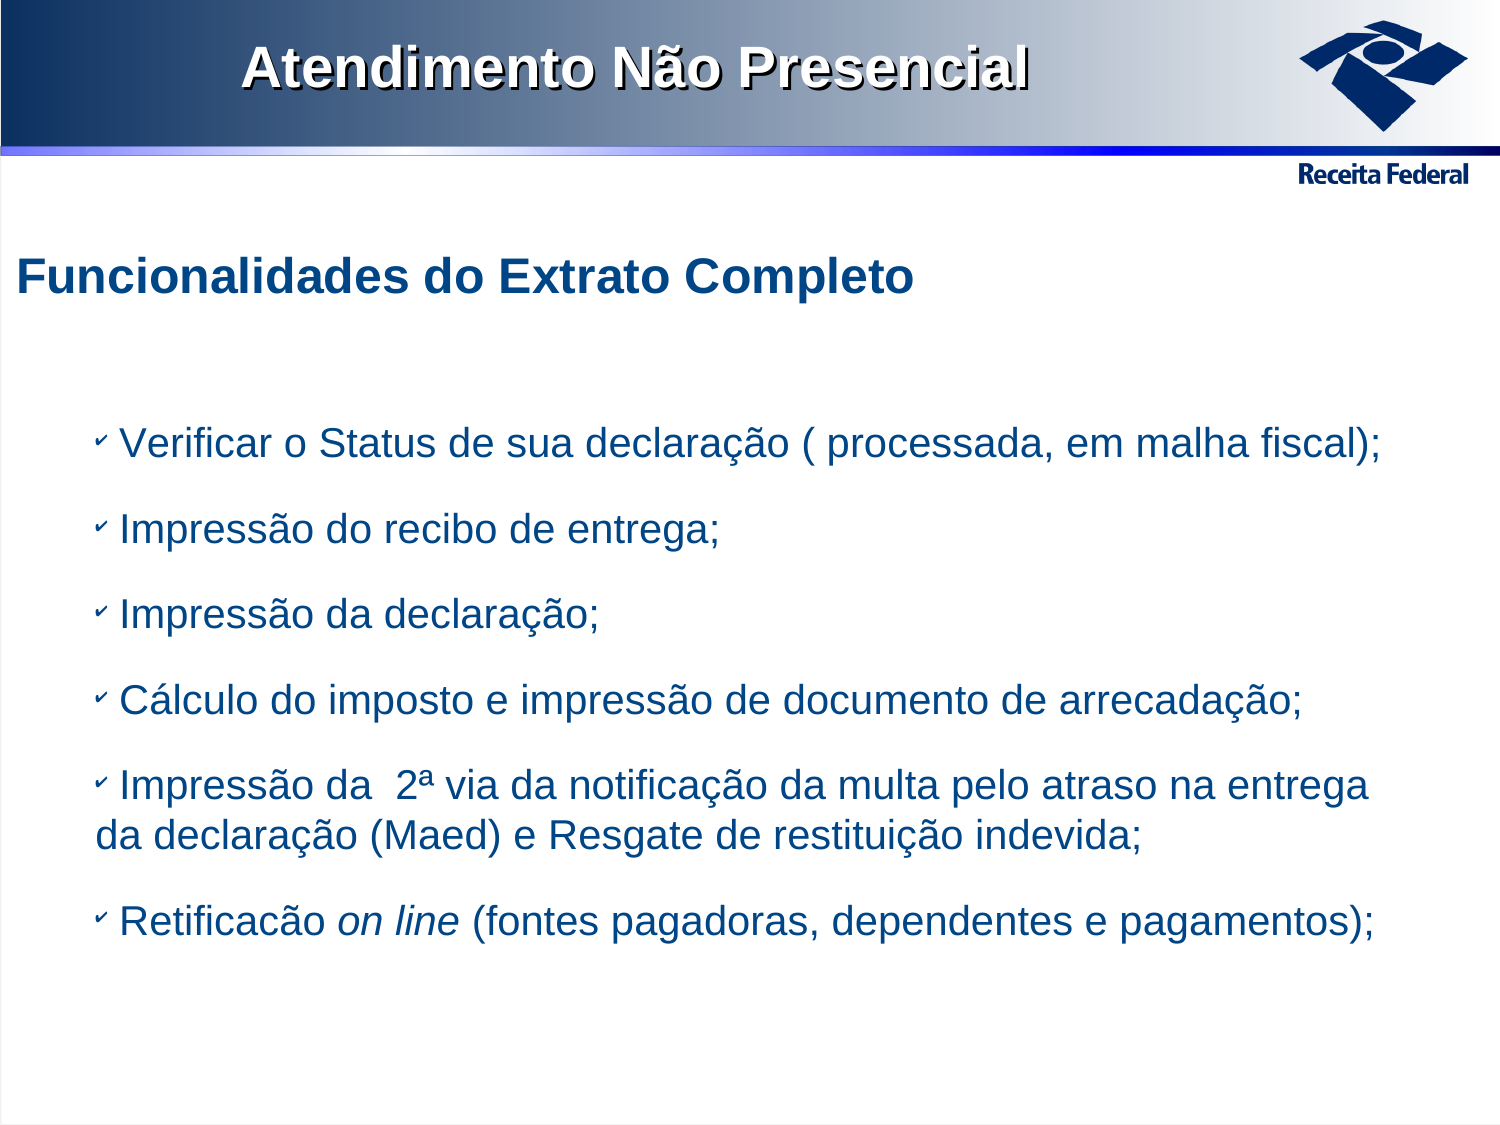

Atendimento Não Presencial
Funcionalidades do Extrato Completo
#
 Verificar o Status de sua declaração ( processada, em malha fiscal);
 Impressão do recibo de entrega;
 Impressão da declaração;
 Cálculo do imposto e impressão de documento de arrecadação;
 Impressão da 2ª via da notificação da multa pelo atraso na entrega da declaração (Maed) e Resgate de restituição indevida;
 Retificacão on line (fontes pagadoras, dependentes e pagamentos);